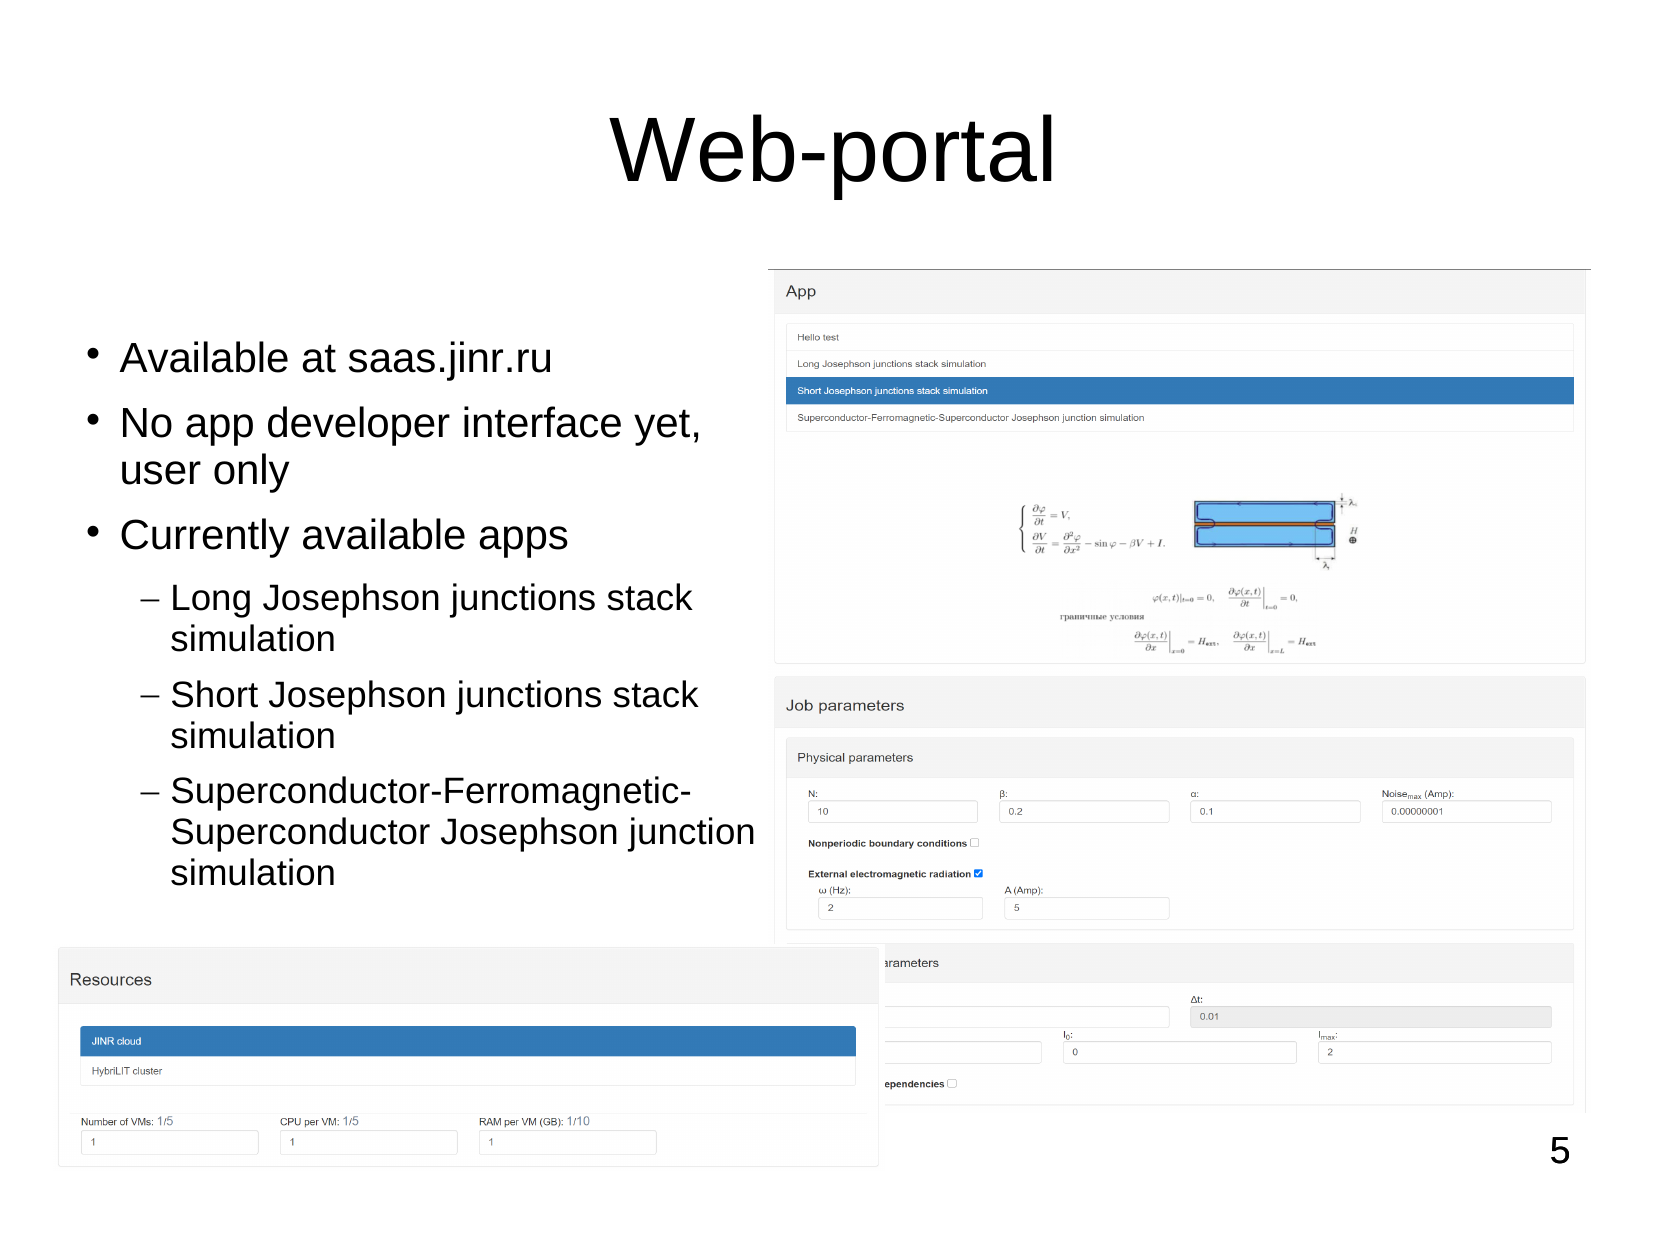

# Web-portal
Available at saas.jinr.ru
No app developer interface yet, user only
Currently available apps
Long Josephson junctions stack simulation
Short Josephson junctions stack simulation
Superconductor-Ferromagnetic-Superconductor Josephson junction simulation
5